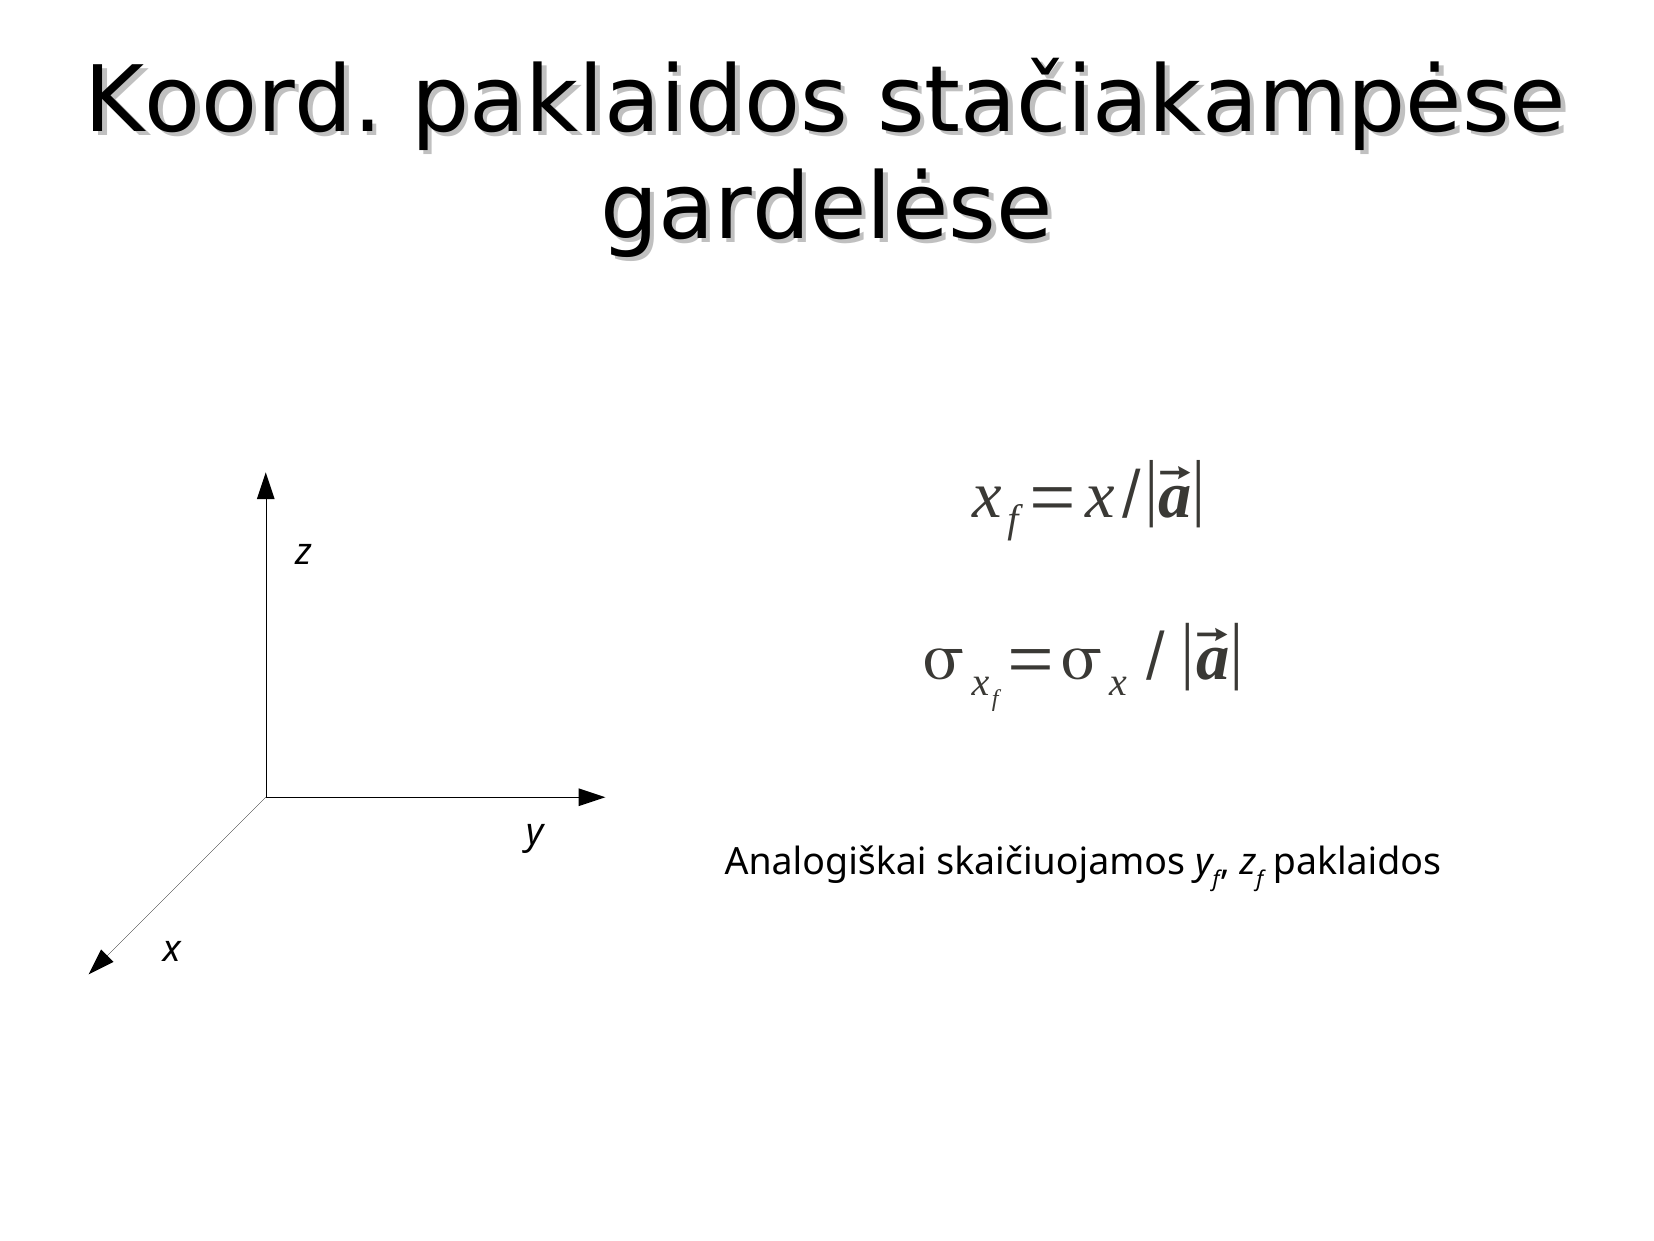

# Koord. paklaidos stačiakampėse gardelėse
z
y
Analogiškai skaičiuojamos yf, zf paklaidos
x